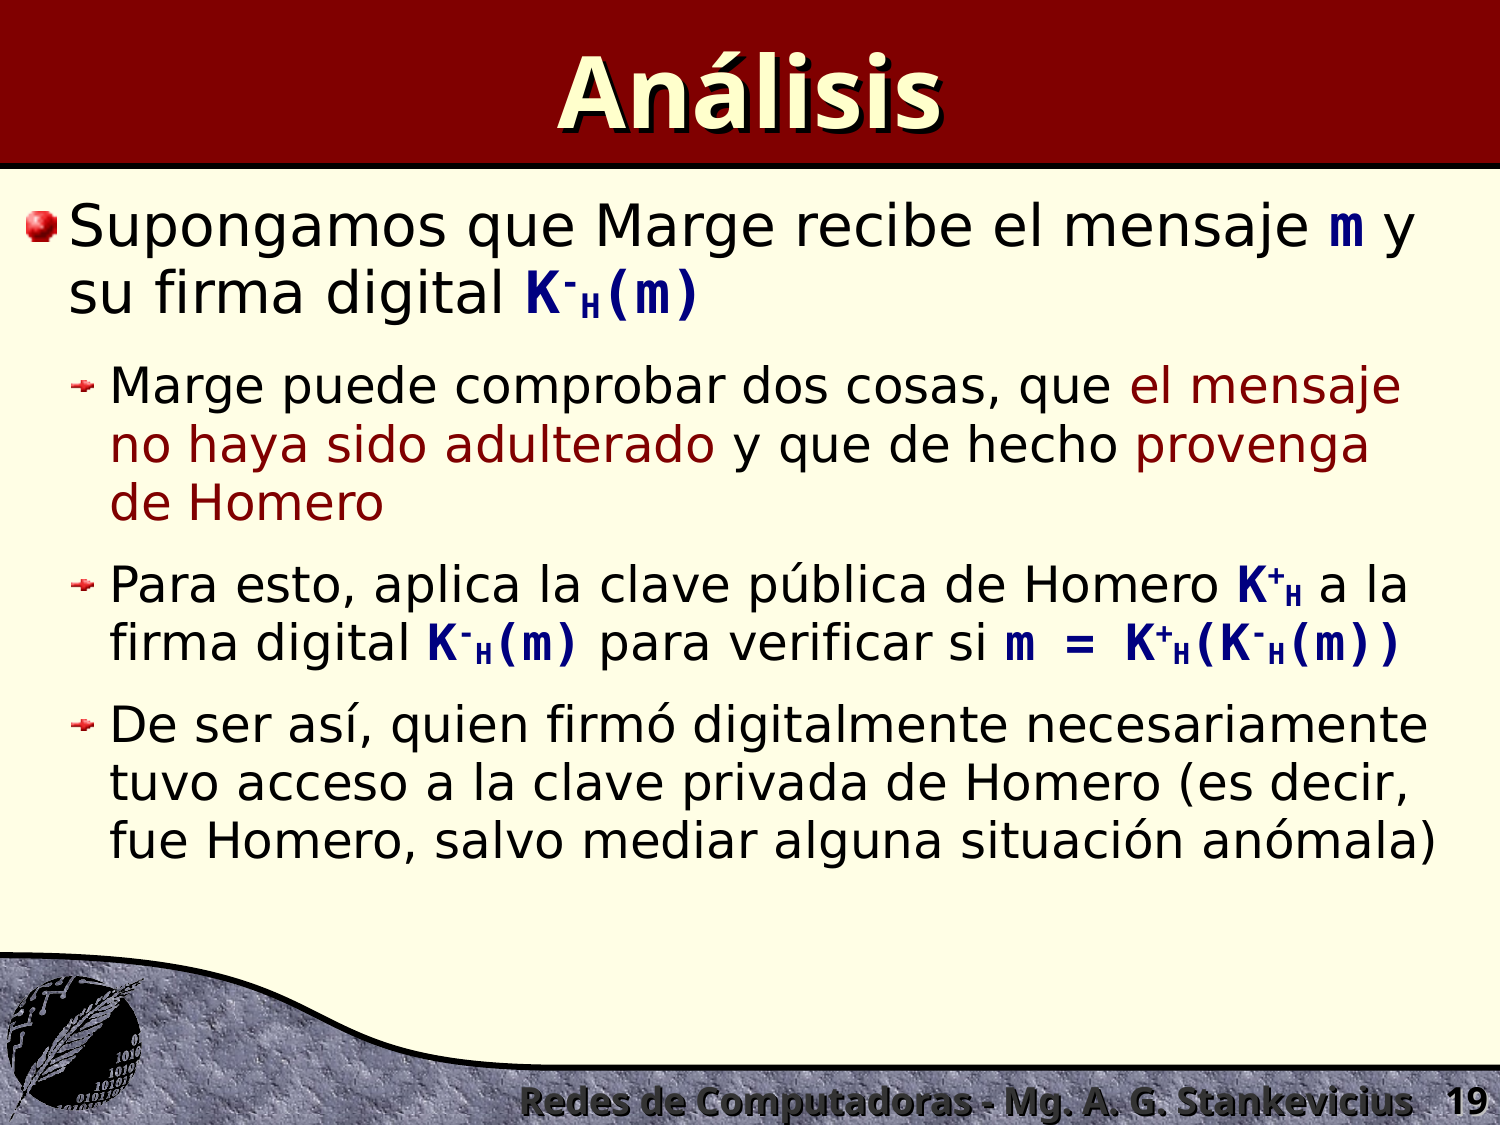

# Análisis
Supongamos que Marge recibe el mensaje m y su firma digital K-H(m)
Marge puede comprobar dos cosas, que el mensaje
no haya sido adulterado y que de hecho provenga
de Homero
Para esto, aplica la clave pública de Homero K+H a la firma digital K-H(m) para verificar si m = K+H(K-H(m))
De ser así, quien firmó digitalmente necesariamente tuvo acceso a la clave privada de Homero (es decir, fue Homero, salvo mediar alguna situación anómala)
19